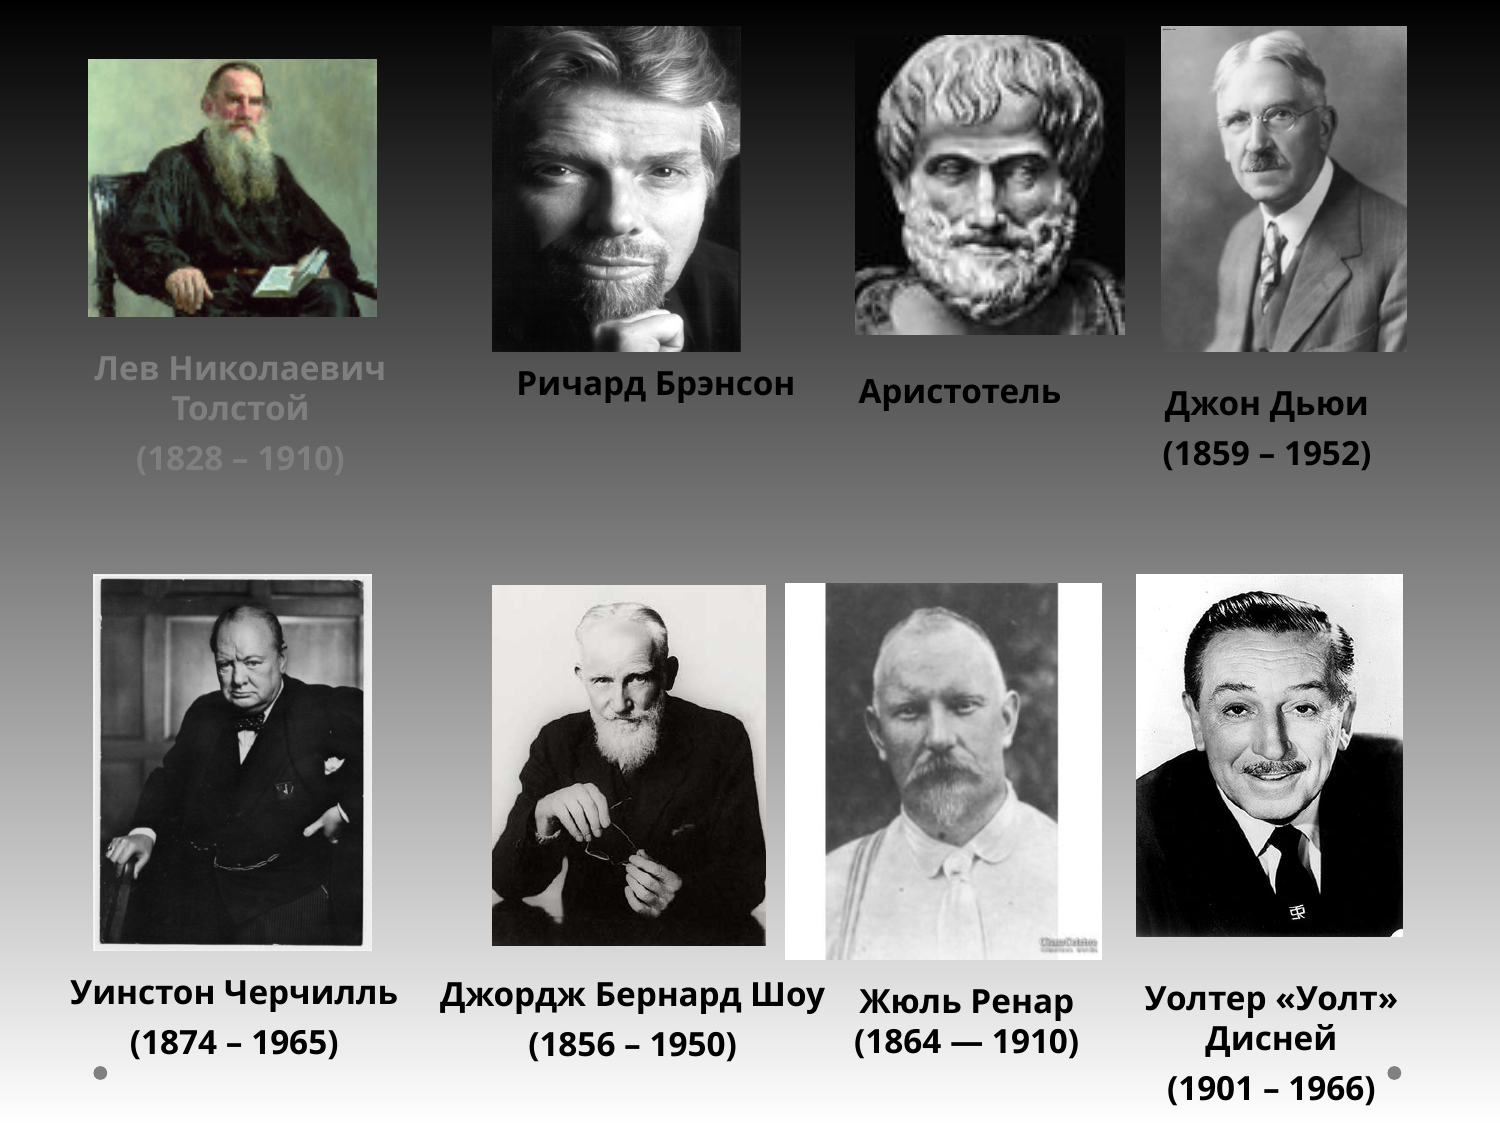

# Лев Николаевич Толстой
(1828 – 1910)
Ричард Брэнсон
Аристотель
Джон Дьюи
(1859 – 1952)
Уинстон Черчилль
(1874 – 1965)
Джордж Бернард Шоу
(1856 – 1950)
Уолтер «Уолт» Дисней
(1901 – 1966)
Жюль Ренар (1864 — 1910)